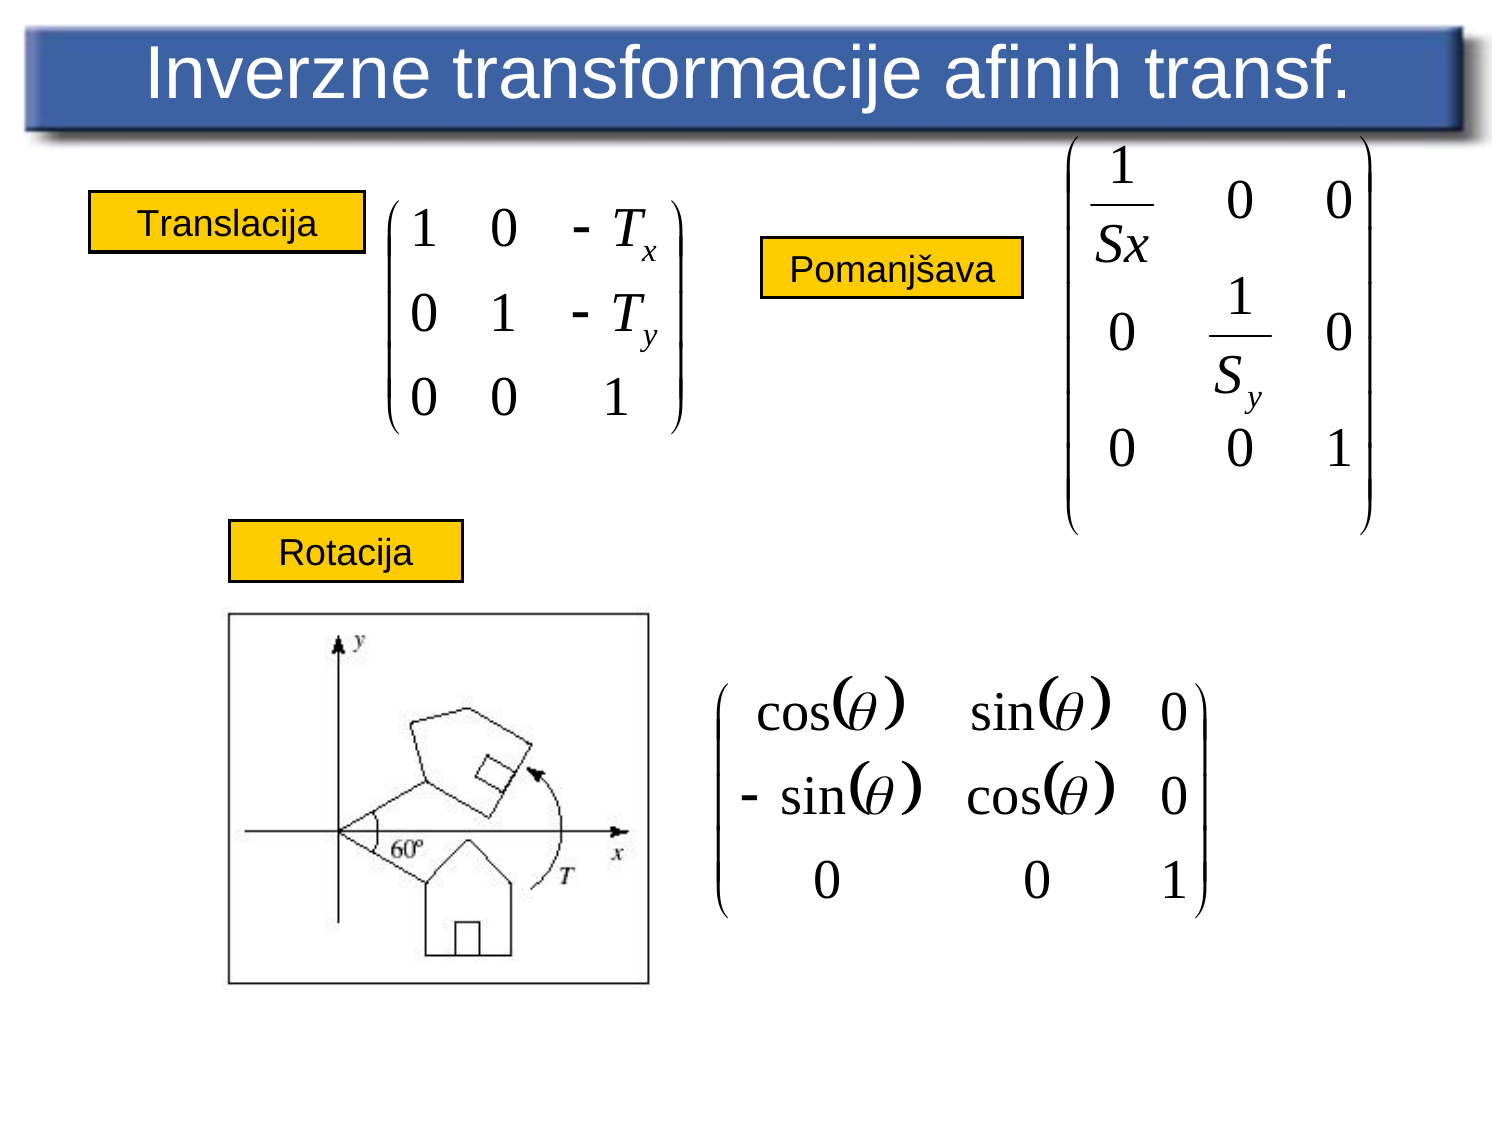

Inverzne transformacije afinih transf.
Translacija
Pomanjšava
Rotacija